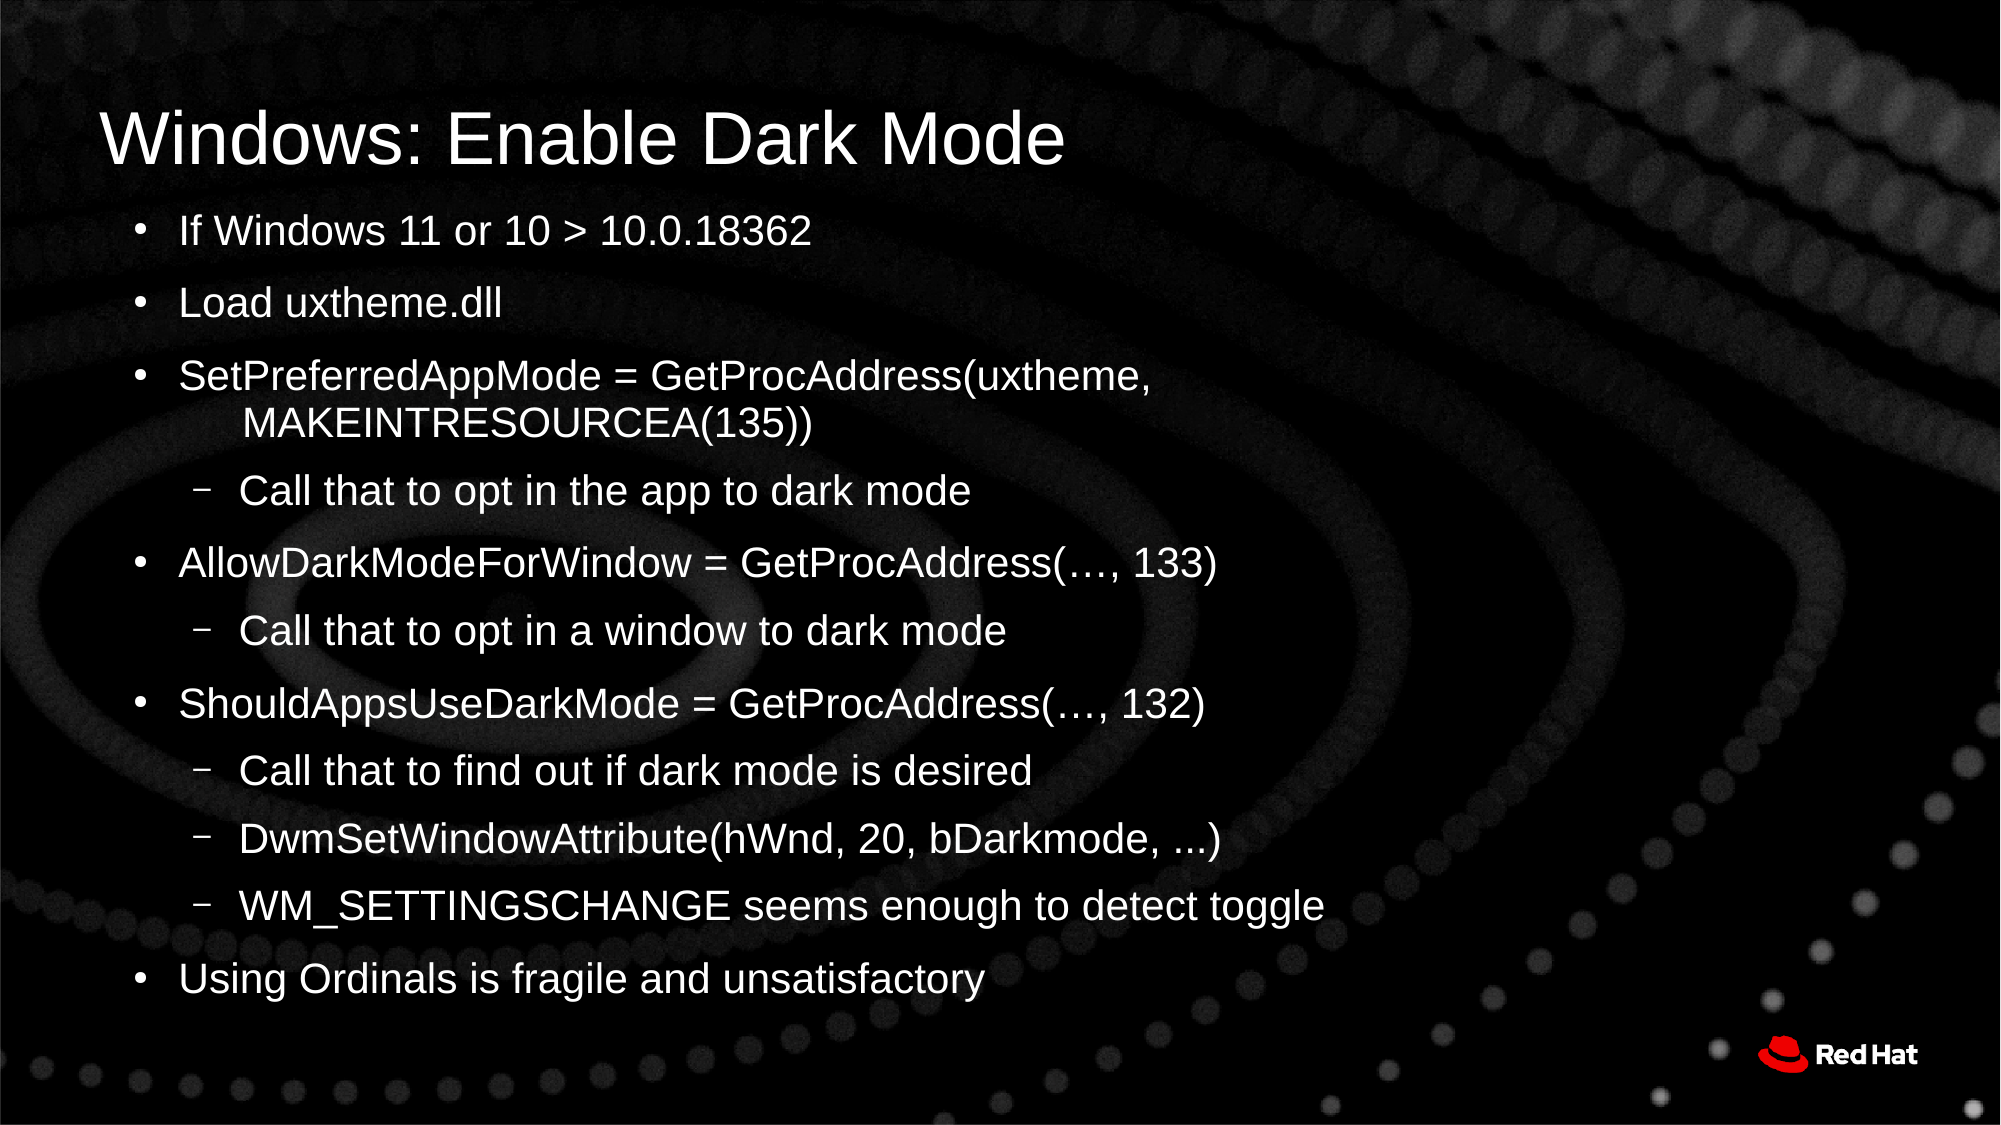

# Windows: Enable Dark Mode
If Windows 11 or 10 > 10.0.18362
Load uxtheme.dll
SetPreferredAppMode = GetProcAddress(uxtheme,
	MAKEINTRESOURCEA(135))
Call that to opt in the app to dark mode
AllowDarkModeForWindow = GetProcAddress(…, 133)
Call that to opt in a window to dark mode
ShouldAppsUseDarkMode = GetProcAddress(…, 132)
Call that to find out if dark mode is desired
DwmSetWindowAttribute(hWnd, 20, bDarkmode, ...)
WM_SETTINGSCHANGE seems enough to detect toggle
Using Ordinals is fragile and unsatisfactory